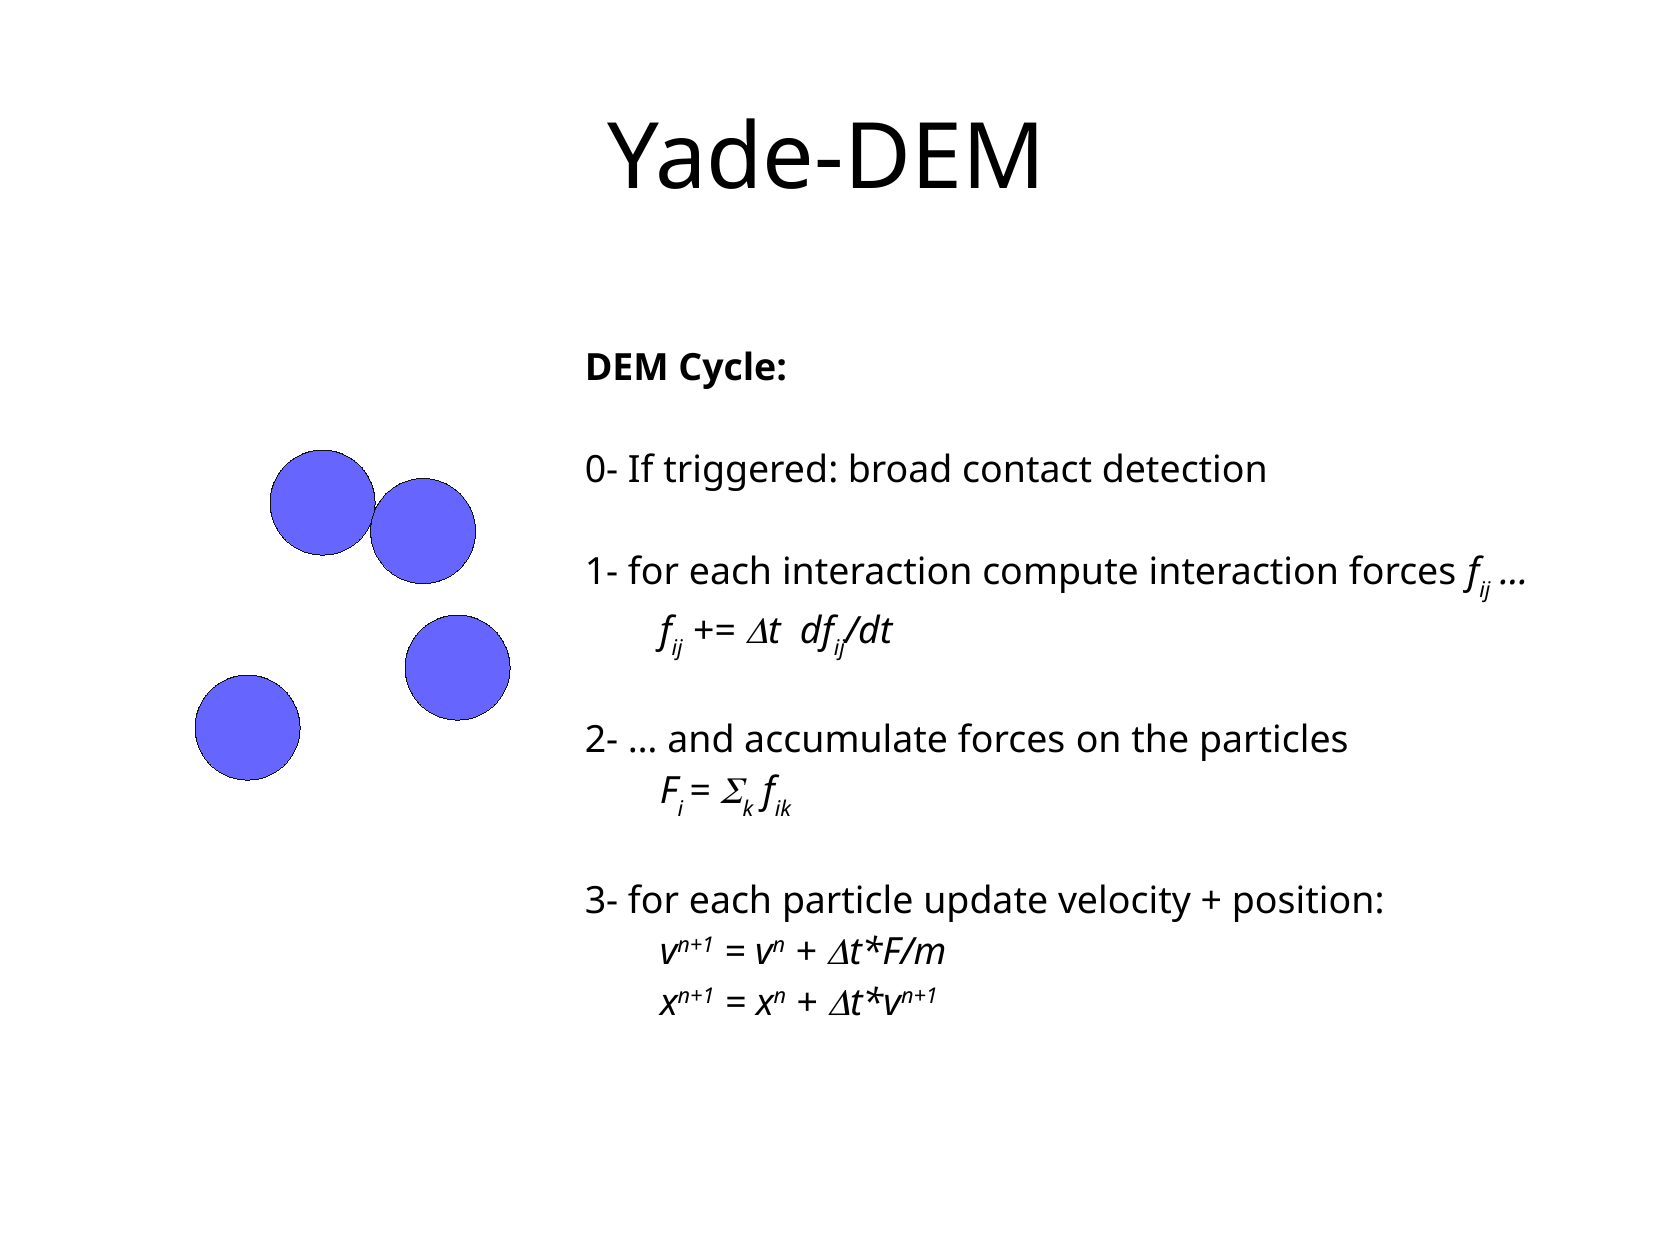

# Yade-DEM
DEM Cycle:
0- If triggered: broad contact detection
1- for each interaction compute interaction forces fij ...
	fij += Dt dfij/dt
2- … and accumulate forces on the particles
	Fi = Sk fik
3- for each particle update velocity + position:
	vn+1 = vn + Dt*F/m
	xn+1 = xn + Dt*vn+1